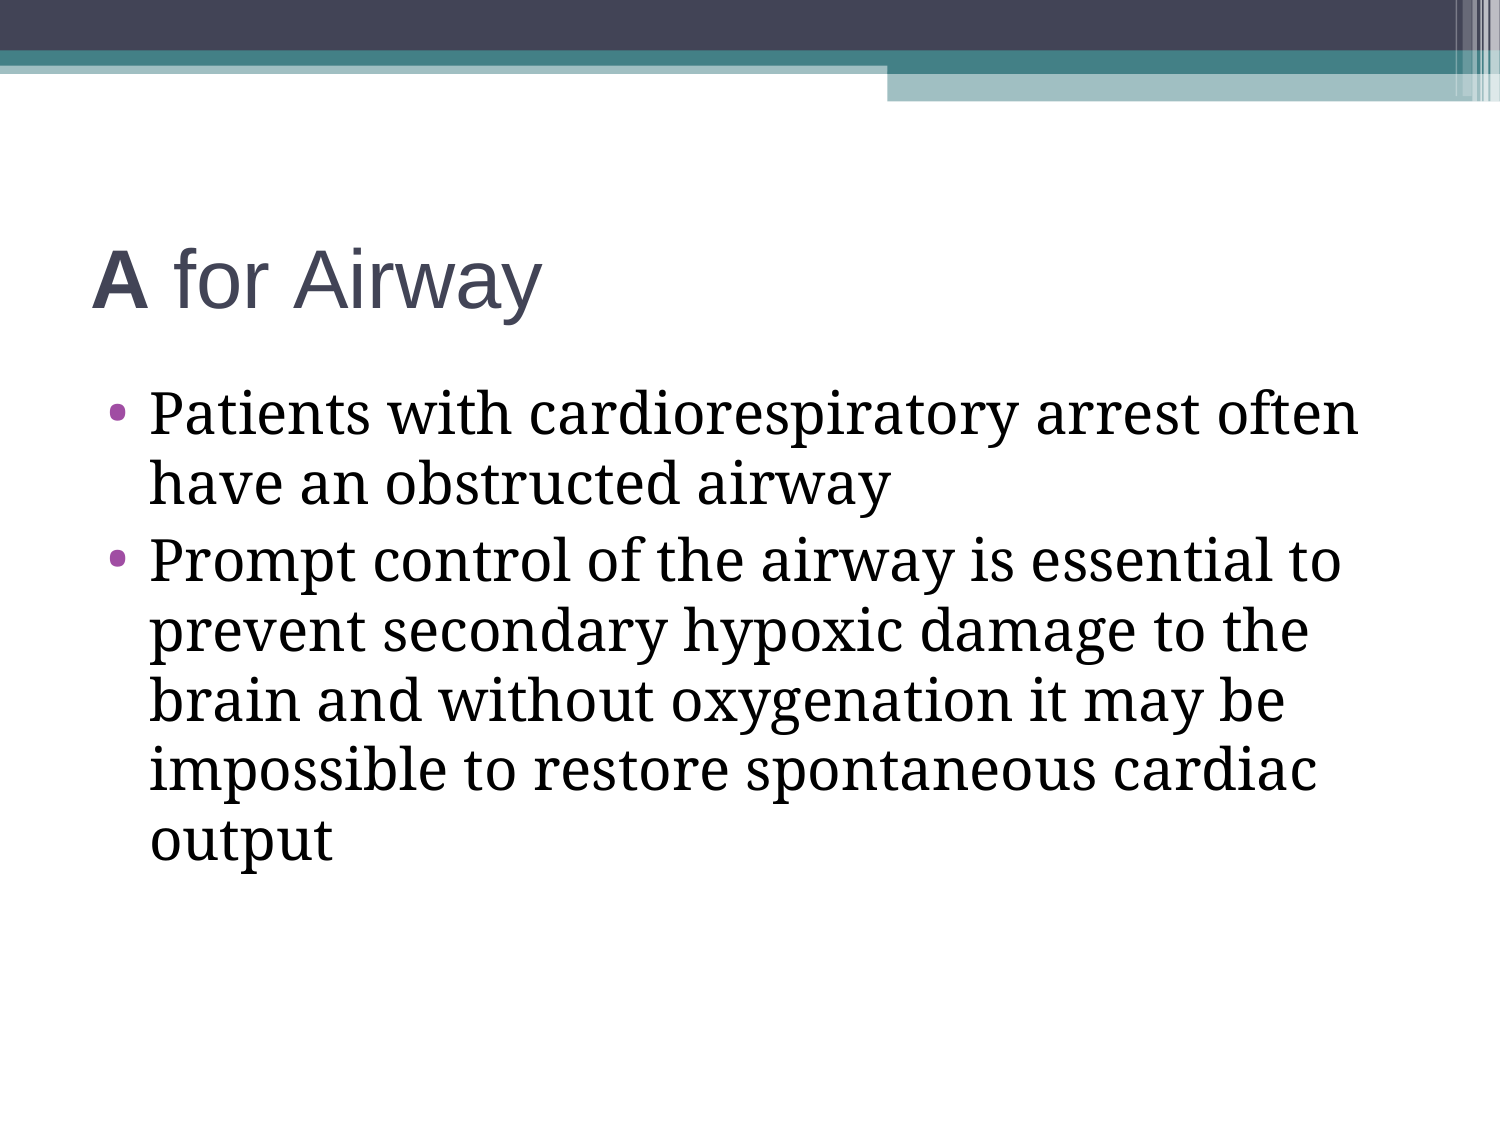

A for Airway
Patients with cardiorespiratory arrest often have an obstructed airway
Prompt control of the airway is essential to prevent secondary hypoxic damage to the brain and without oxygenation it may be impossible to restore spontaneous cardiac output